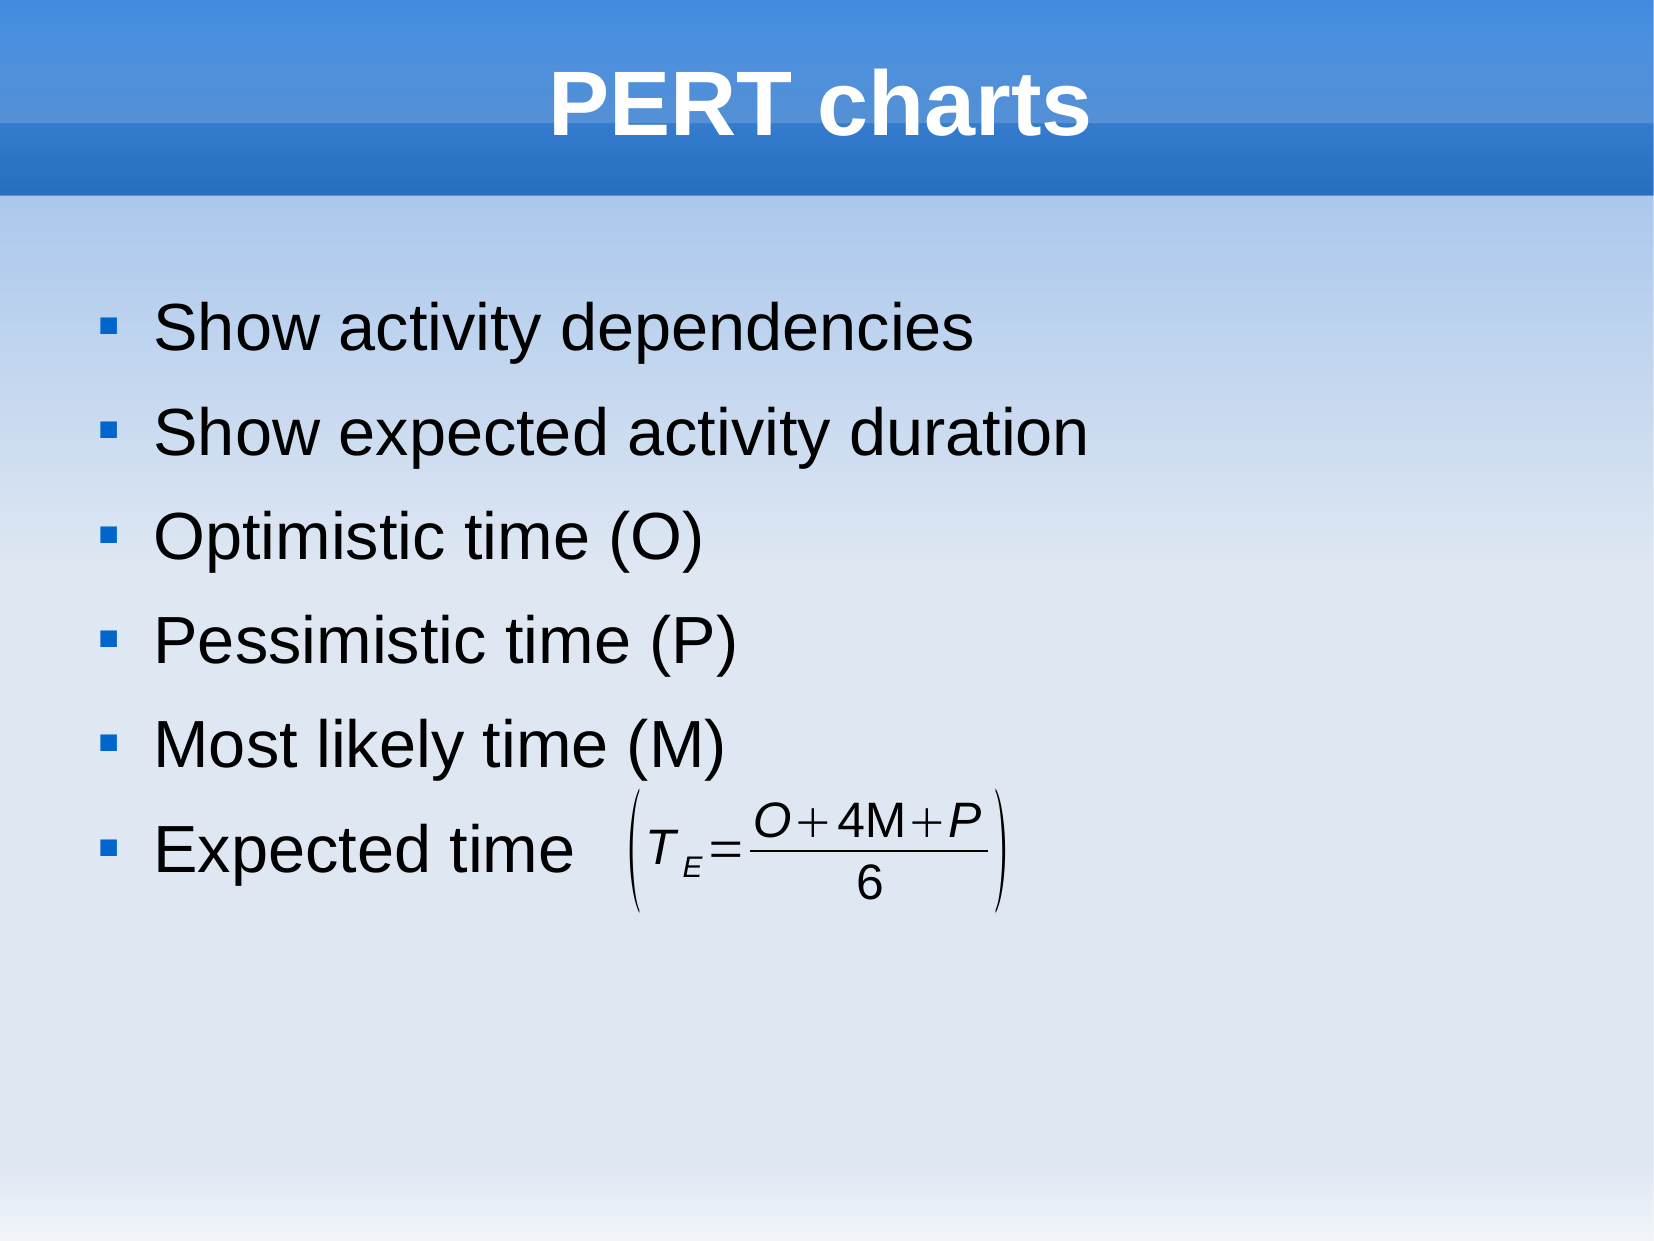

# PERT charts
Show activity dependencies
Show expected activity duration
Optimistic time (O)
Pessimistic time (P)
Most likely time (M)
Expected time